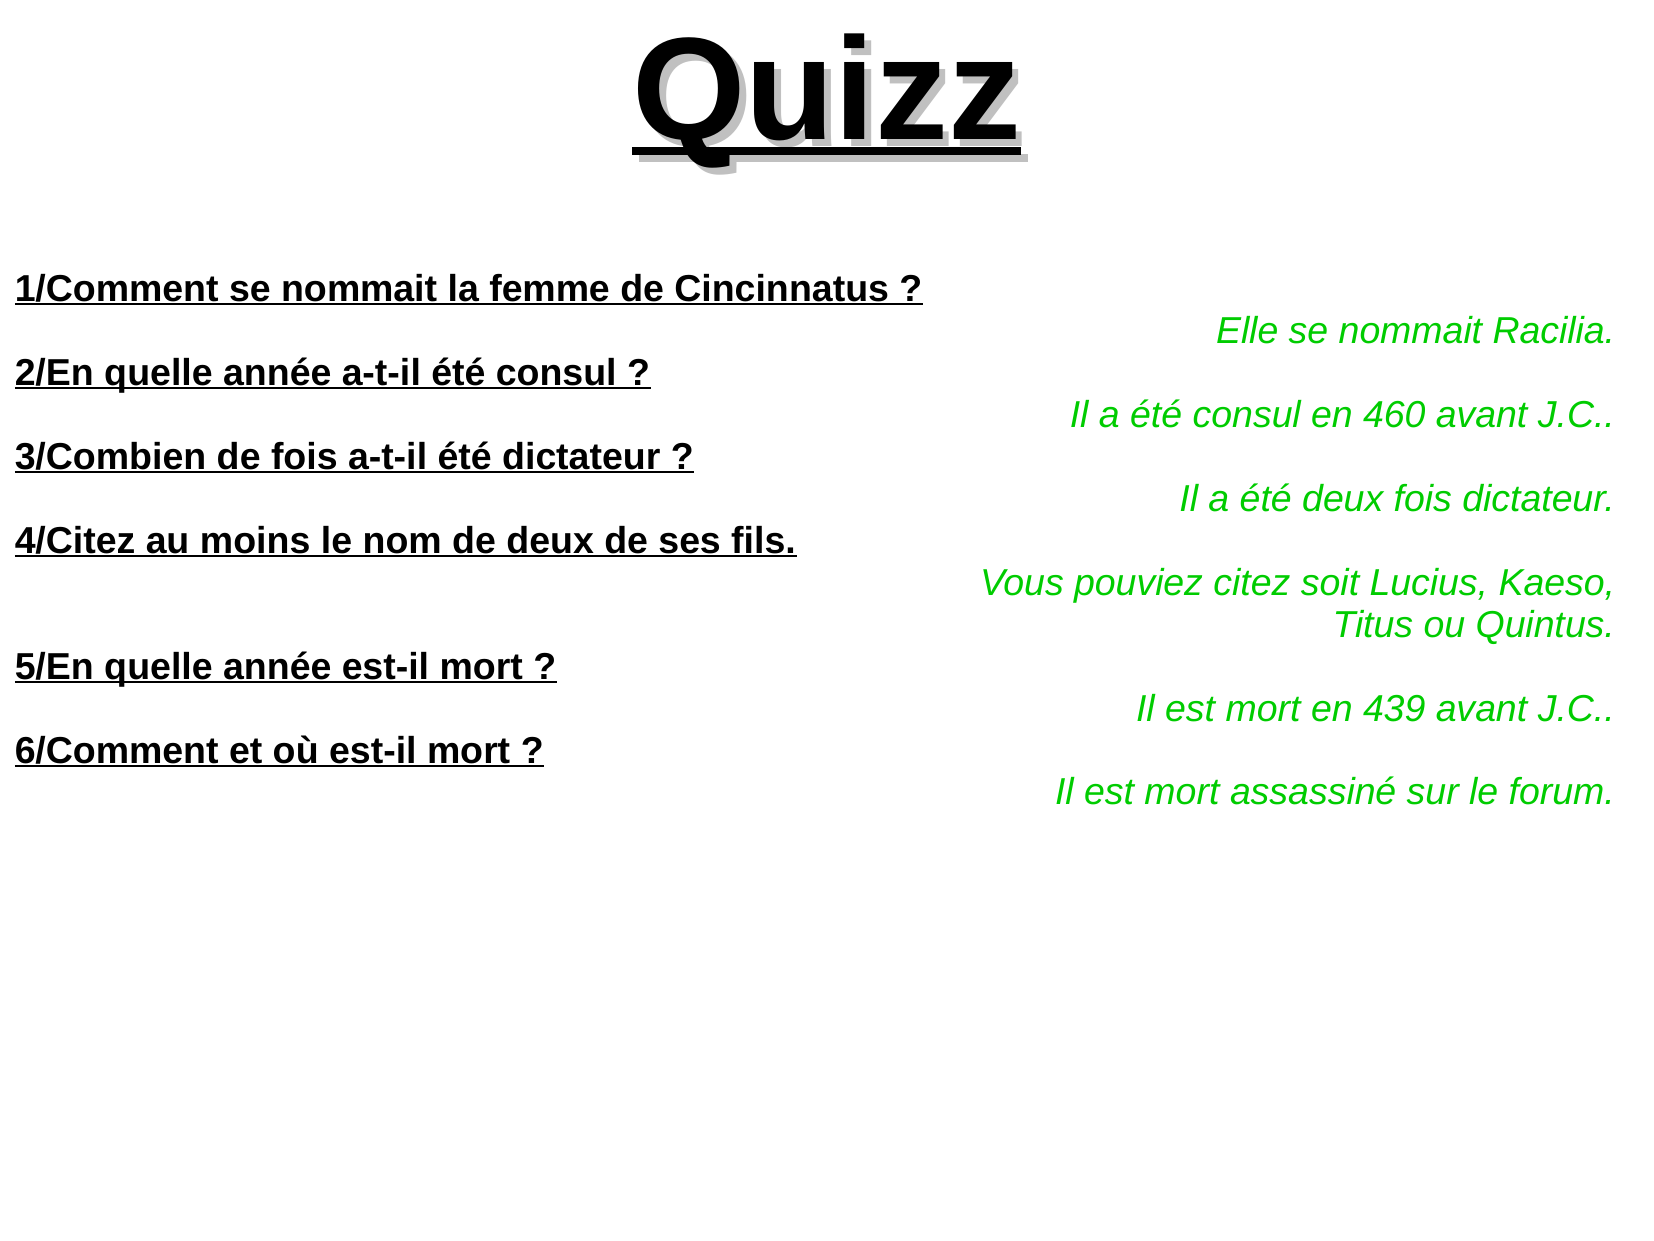

Quizz
1/Comment se nommait la femme de Cincinnatus ?
Elle se nommait Racilia.
2/En quelle année a-t-il été consul ?
Il a été consul en 460 avant J.C..
3/Combien de fois a-t-il été dictateur ?
Il a été deux fois dictateur.
4/Citez au moins le nom de deux de ses fils.
Vous pouviez citez soit Lucius, Kaeso,
Titus ou Quintus.
5/En quelle année est-il mort ?
Il est mort en 439 avant J.C..
6/Comment et où est-il mort ?
Il est mort assassiné sur le forum.